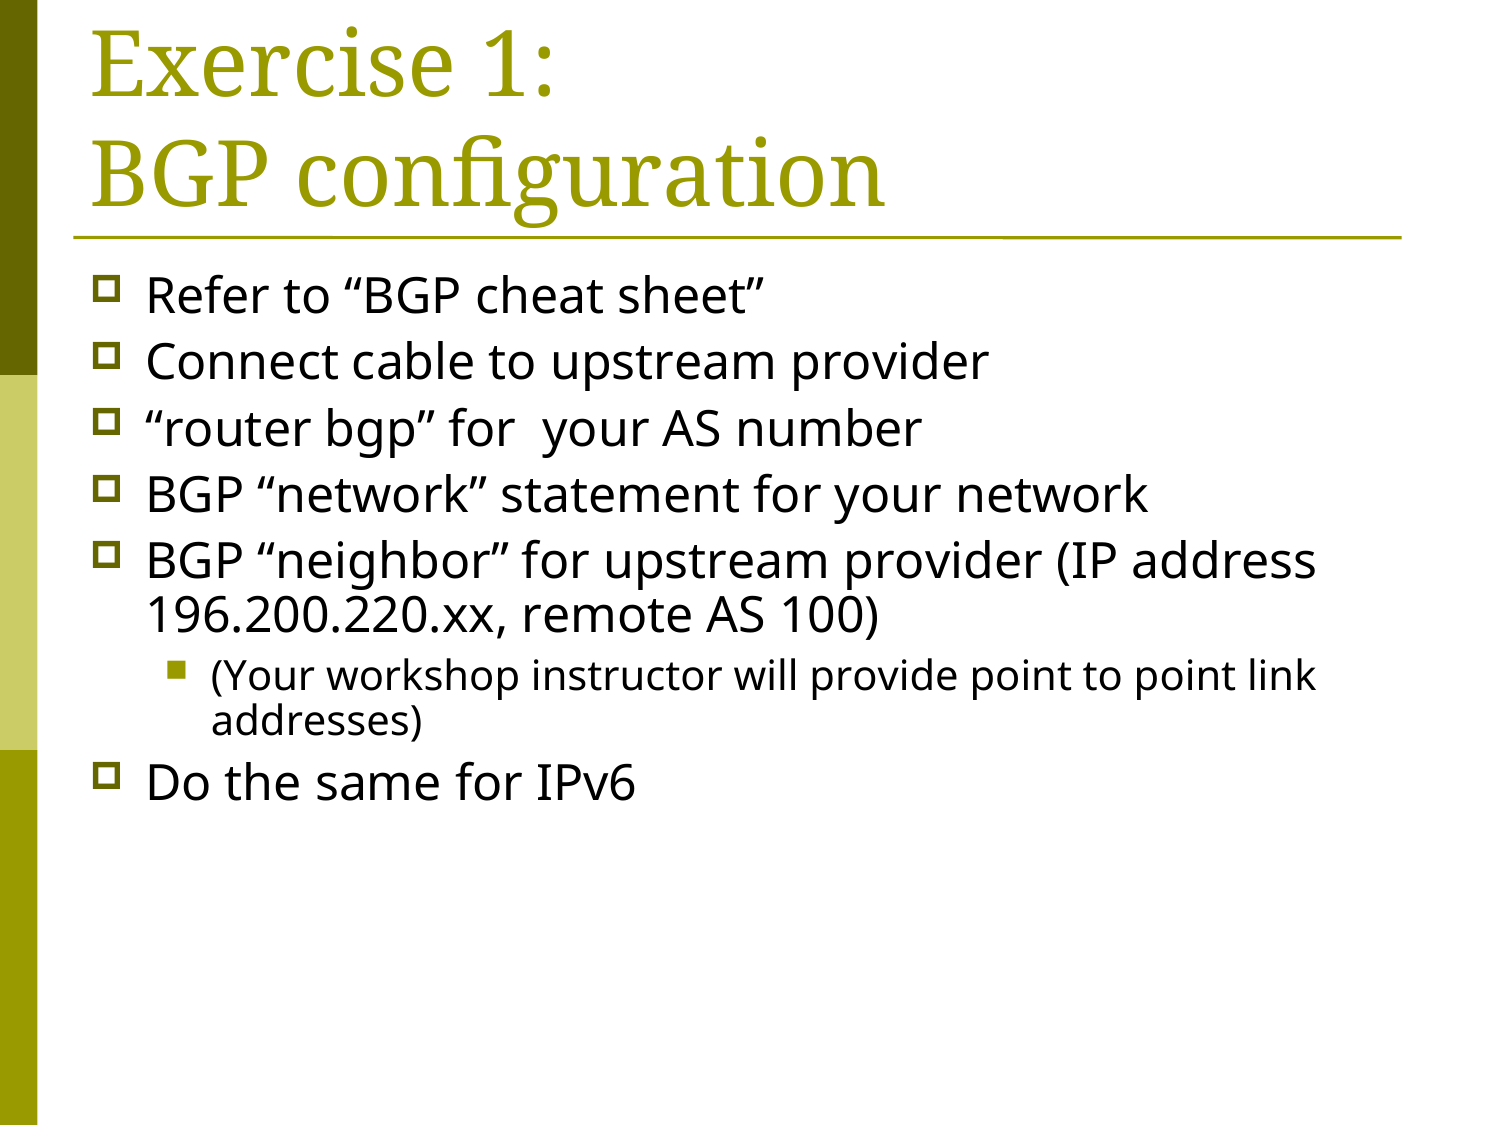

# Exercise 1: BGP configuration
Refer to “BGP cheat sheet”
Connect cable to upstream provider
“router bgp” for your AS number
BGP “network” statement for your network
BGP “neighbor” for upstream provider (IP address 196.200.220.xx, remote AS 100)
(Your workshop instructor will provide point to point link addresses)
Do the same for IPv6